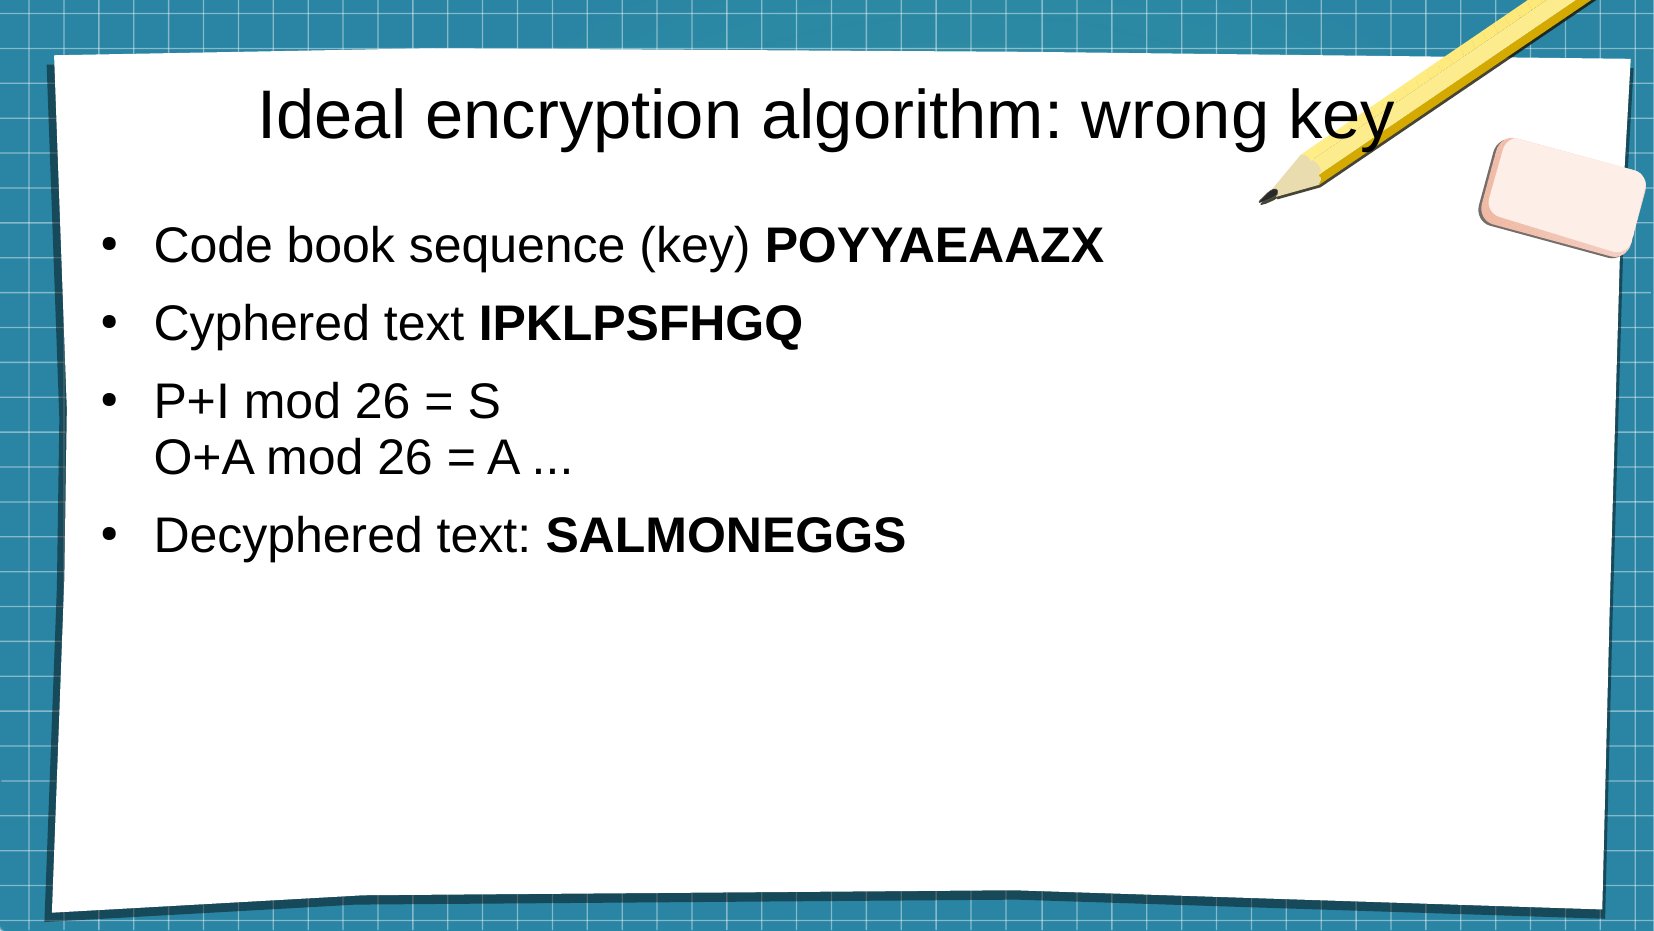

# Ideal encryption algorithm: wrong key
Code book sequence (key) POYYAEAAZX
Cyphered text IPKLPSFHGQ
P+I mod 26 = S
O+A mod 26 = A ...
Decyphered text: SALMONEGGS